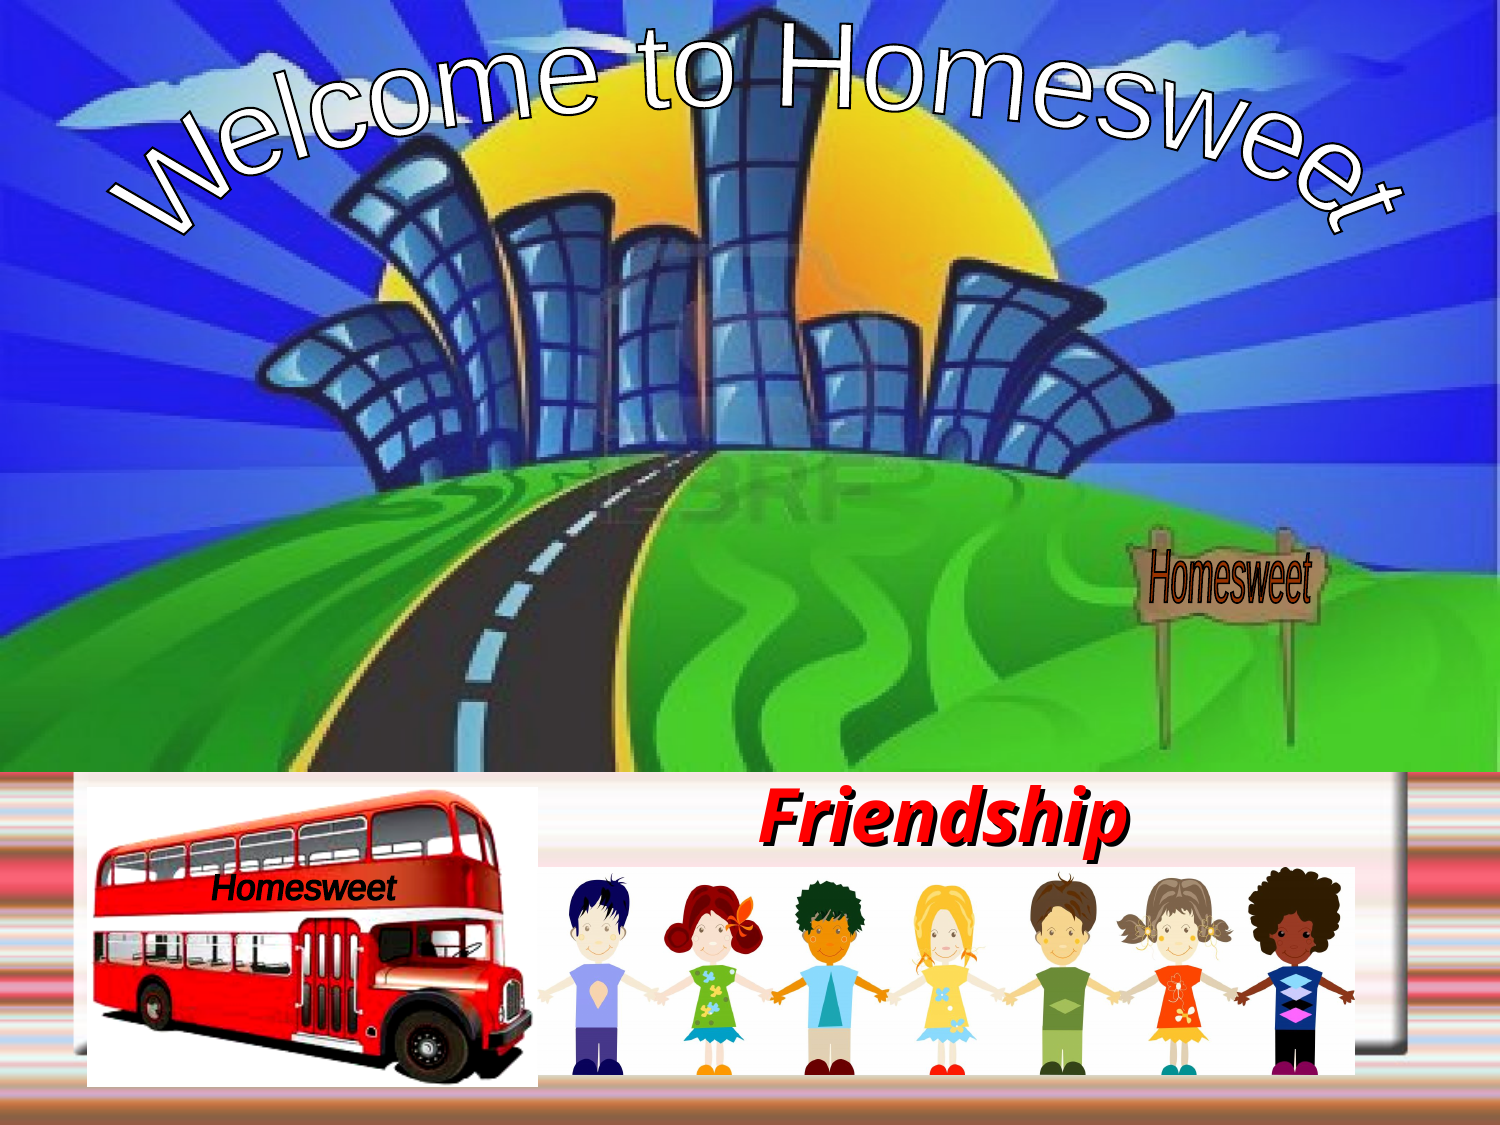

Welcome to Homesweet
Homesweet
# Friendship
Homesweet